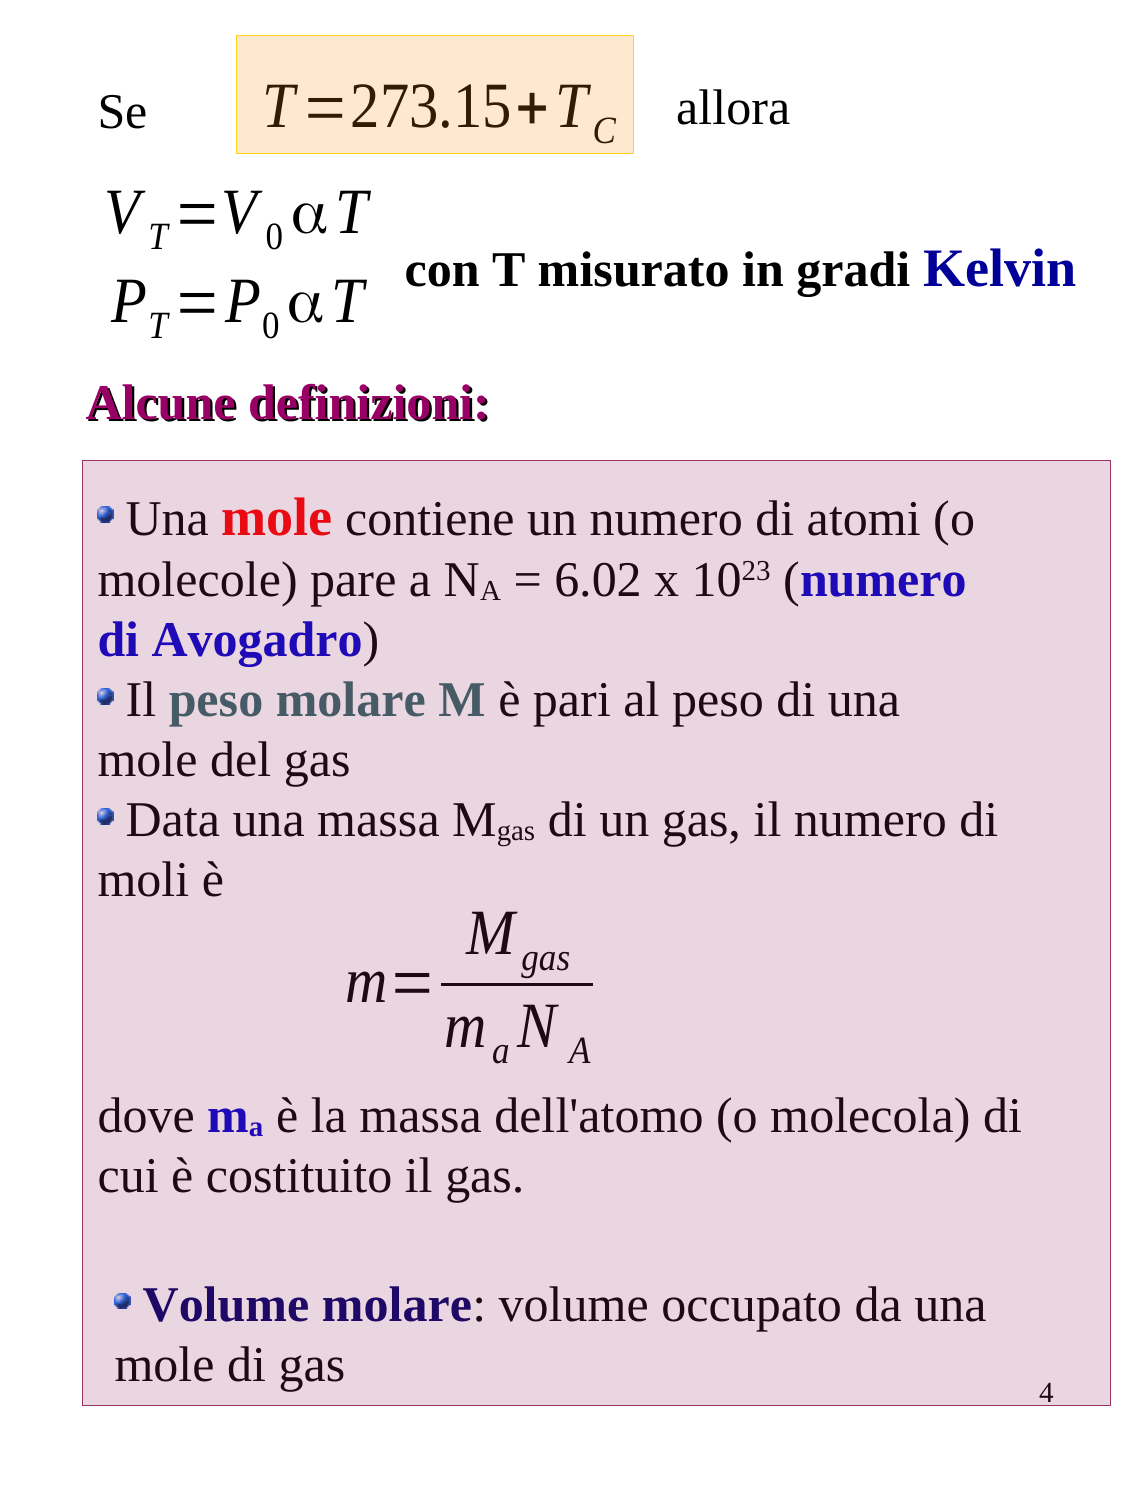

allora
Se
con T misurato in gradi Kelvin
Alcune definizioni:
 Una mole contiene un numero di atomi (o molecole) pare a NA = 6.02 x 1023 (numero di Avogadro)
 Il peso molare M è pari al peso di una mole del gas
 Data una massa Mgas di un gas, il numero di moli è
dove ma è la massa dell'atomo (o molecola) di cui è costituito il gas.
 Volume molare: volume occupato da una mole di gas